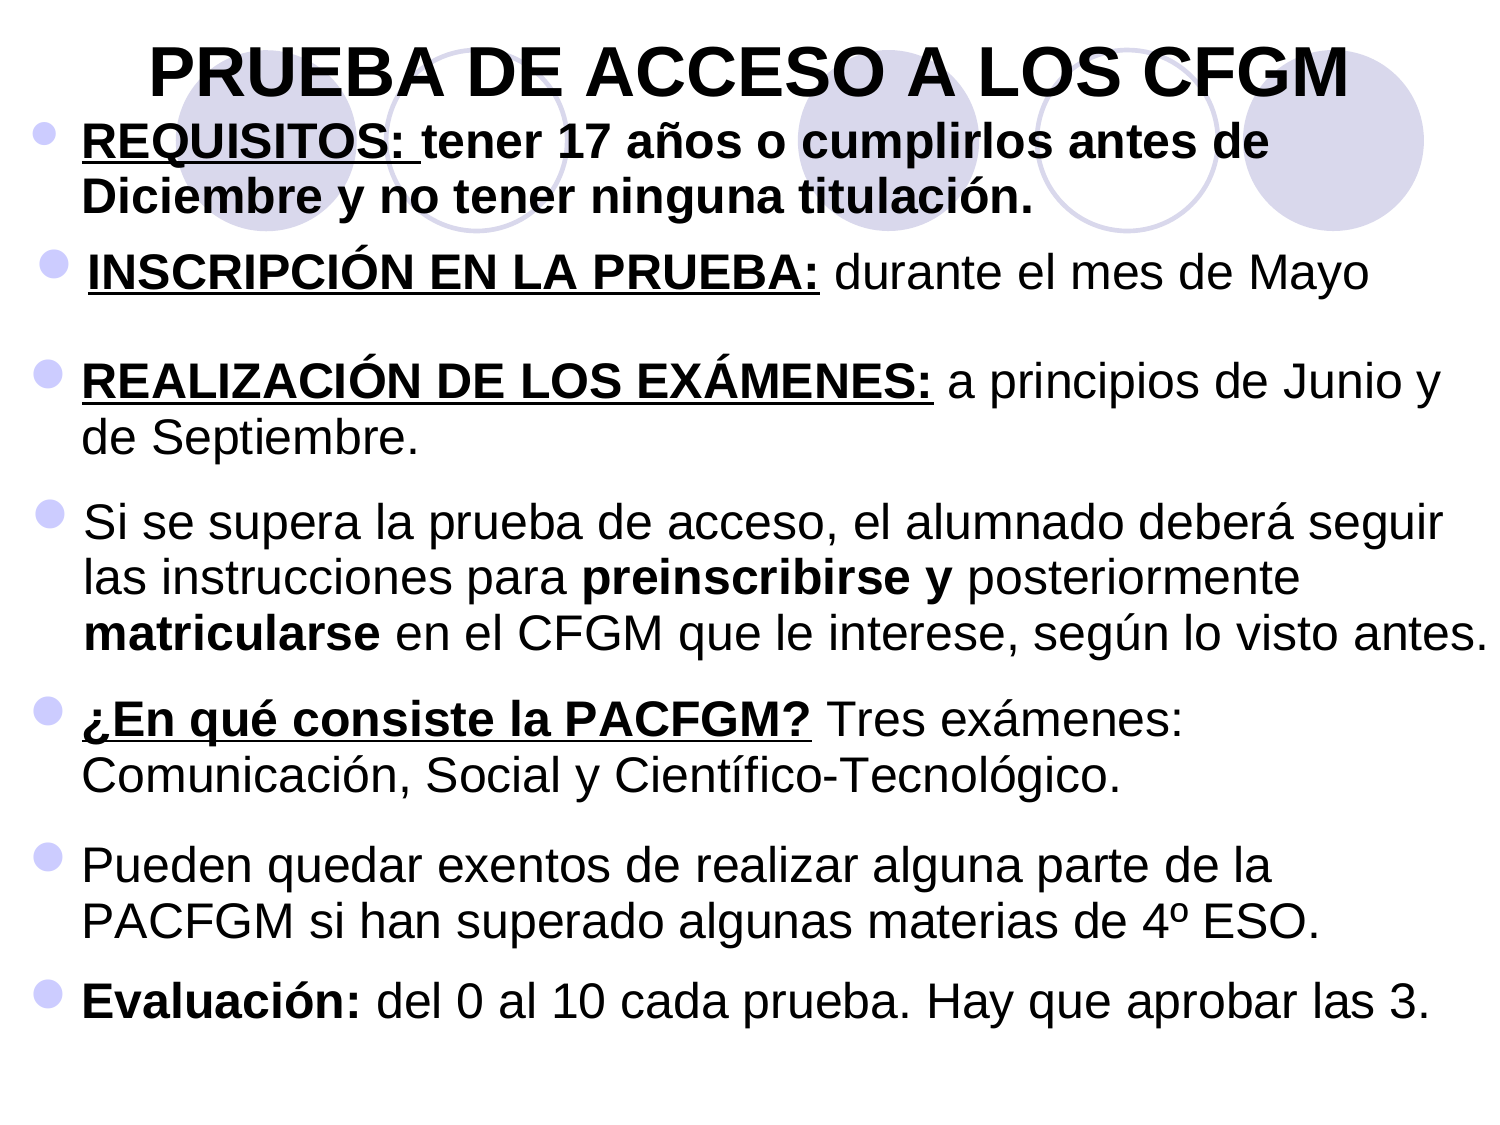

PRUEBA DE ACCESO A LOS CFGM
REQUISITOS: tener 17 años o cumplirlos antes de Diciembre y no tener ninguna titulación.
INSCRIPCIÓN EN LA PRUEBA: durante el mes de Mayo
REALIZACIÓN DE LOS EXÁMENES: a principios de Junio y de Septiembre.
Si se supera la prueba de acceso, el alumnado deberá seguir las instrucciones para preinscribirse y posteriormente matricularse en el CFGM que le interese, según lo visto antes.
¿En qué consiste la PACFGM? Tres exámenes: Comunicación, Social y Científico-Tecnológico.
Pueden quedar exentos de realizar alguna parte de la PACFGM si han superado algunas materias de 4º ESO.
Evaluación: del 0 al 10 cada prueba. Hay que aprobar las 3.